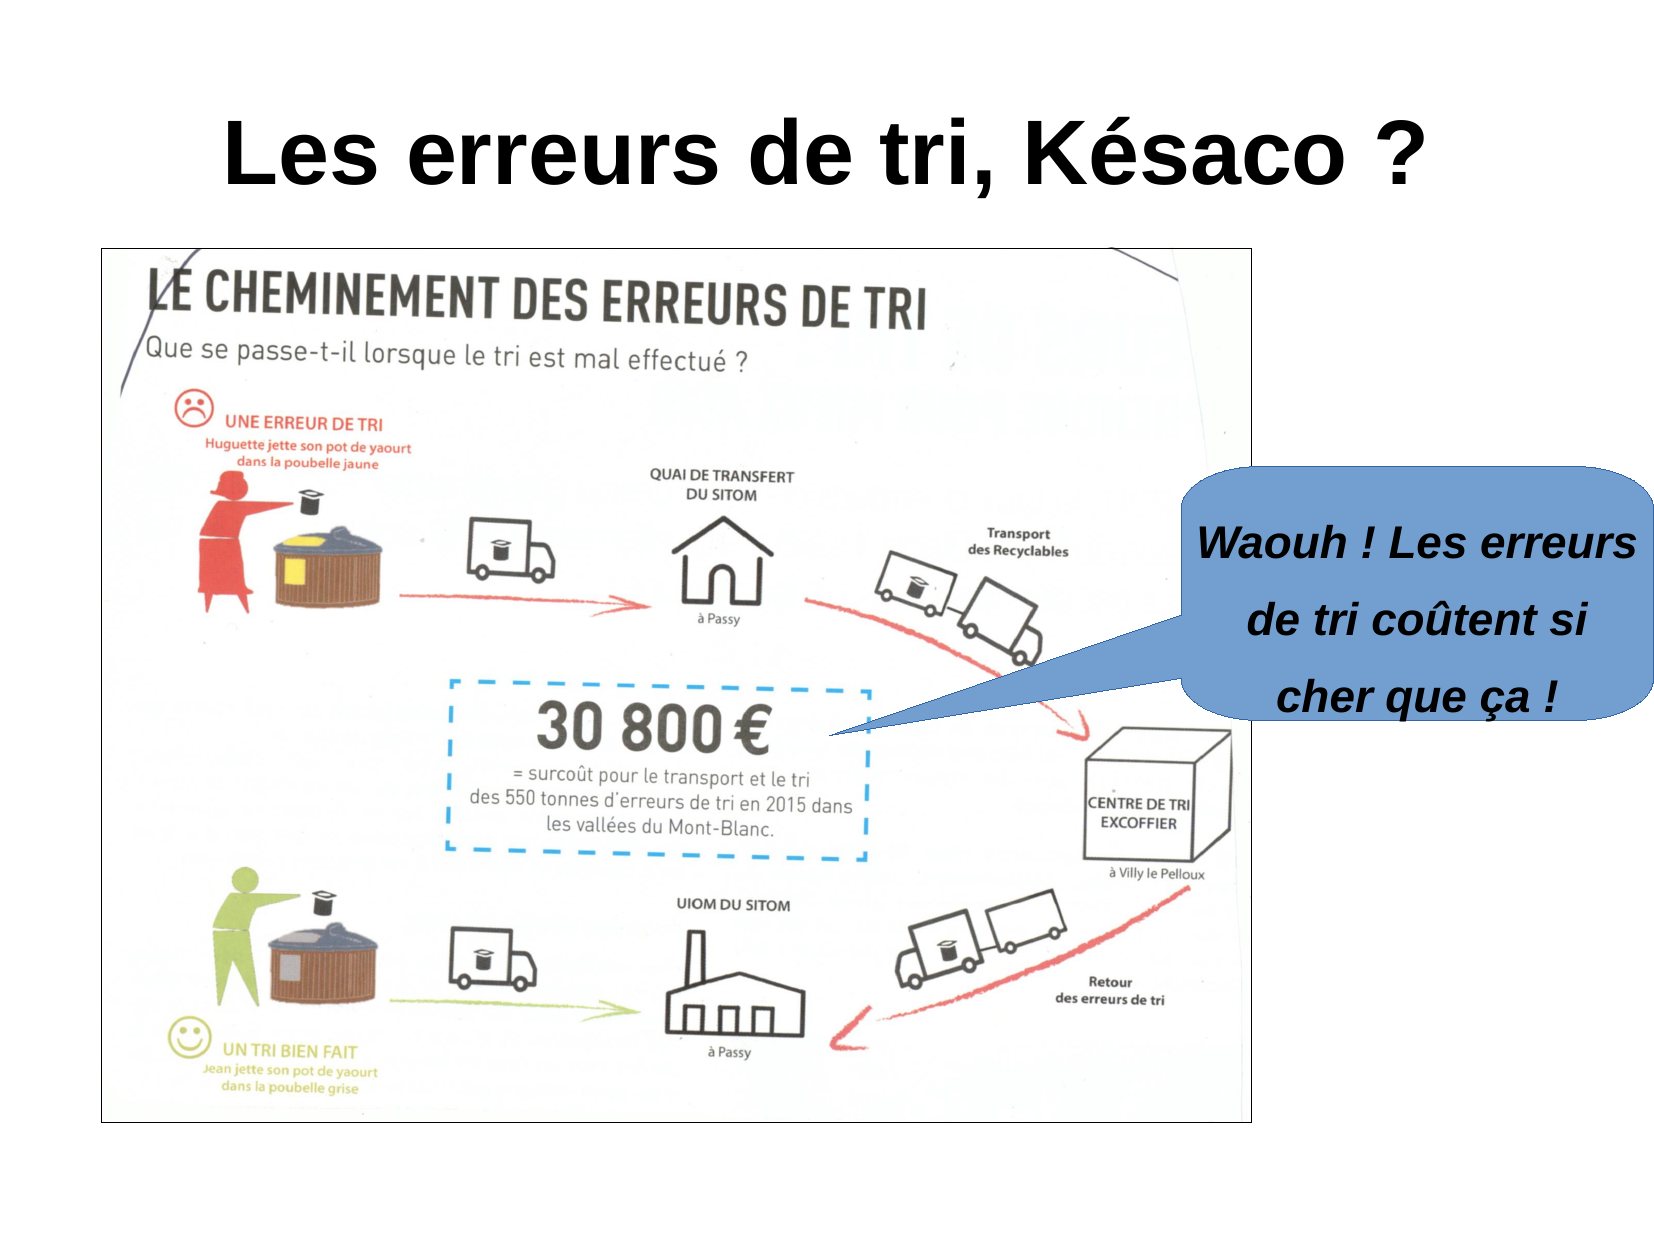

# Les erreurs de tri, Késaco ?
Waouh ! Les erreurs de tri coûtent si cher que ça !